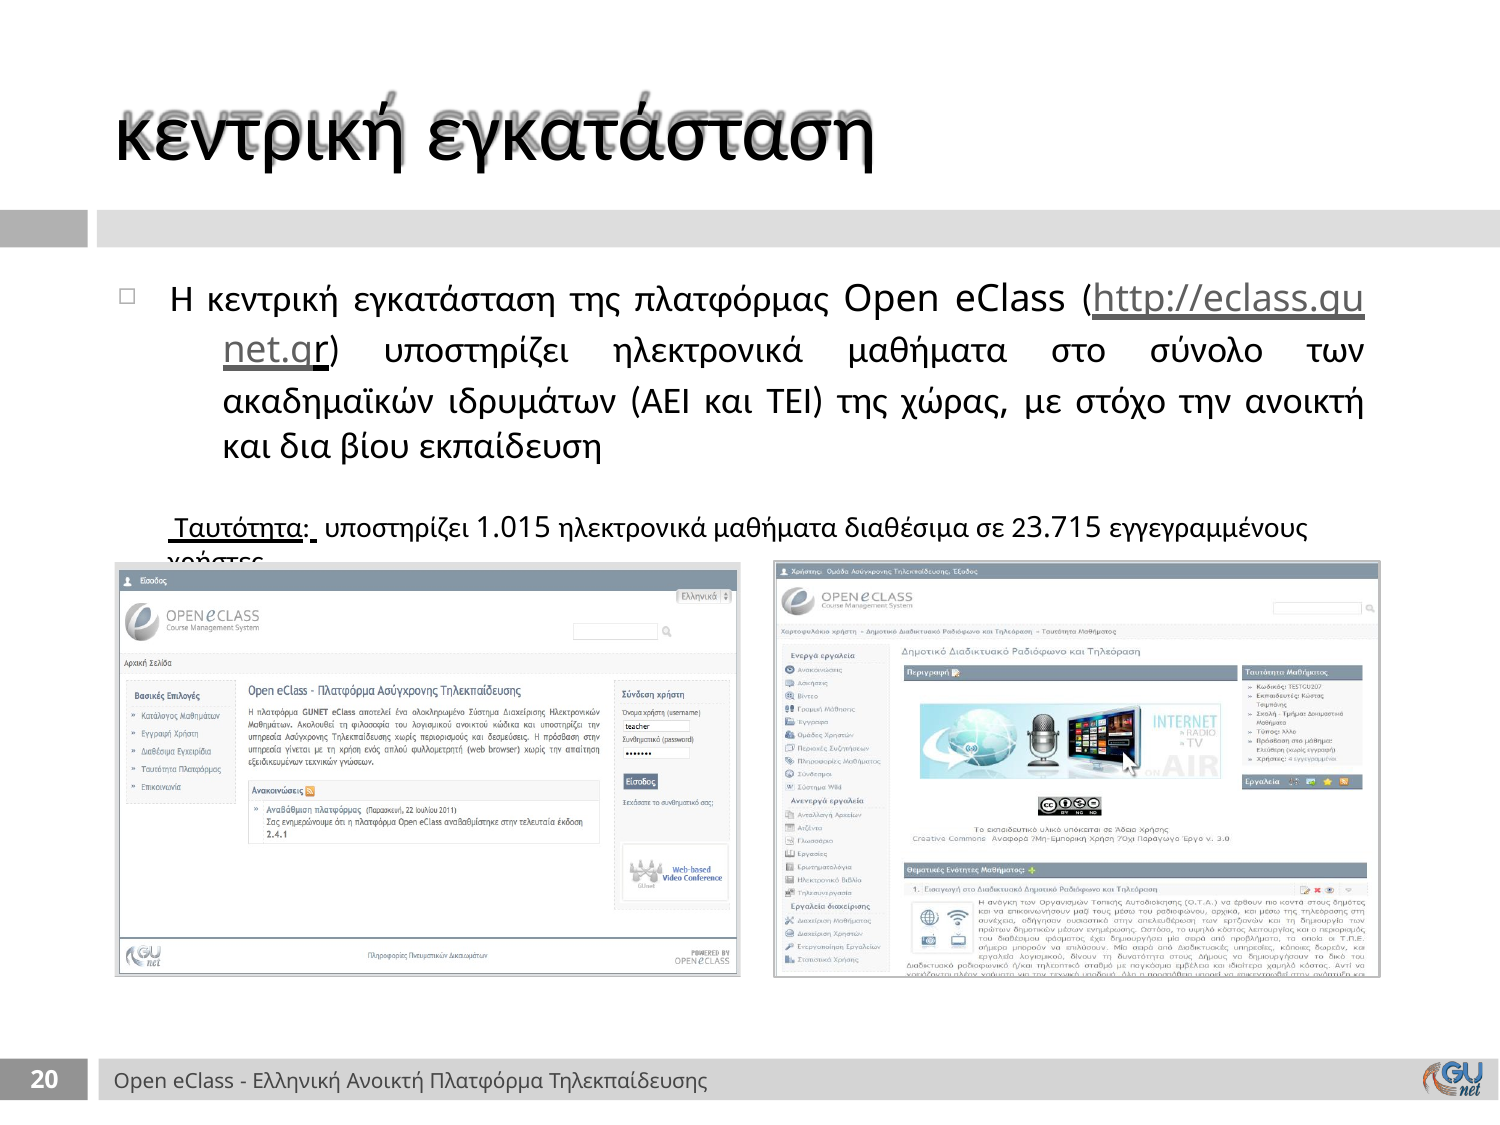

# κεντρική εγκατάσταση
Η κεντρική εγκατάσταση της πλατφόρμας Open eClass (http://eclass.gunet.gr) υποστηρίζει ηλεκτρονικά μαθήματα στο σύνολο των ακαδημαϊκών ιδρυμάτων (ΑΕΙ και ΤΕΙ) της χώρας, με στόχο την ανοικτή και δια βίου εκπαίδευση
 Ταυτότητα: υποστηρίζει 1.015 ηλεκτρονικά μαθήματα διαθέσιμα σε 23.715 εγγεγραμμένους χρήστες
20
Open eClass - Ελληνική Ανοικτή Πλατφόρμα Τηλεκπαίδευσης